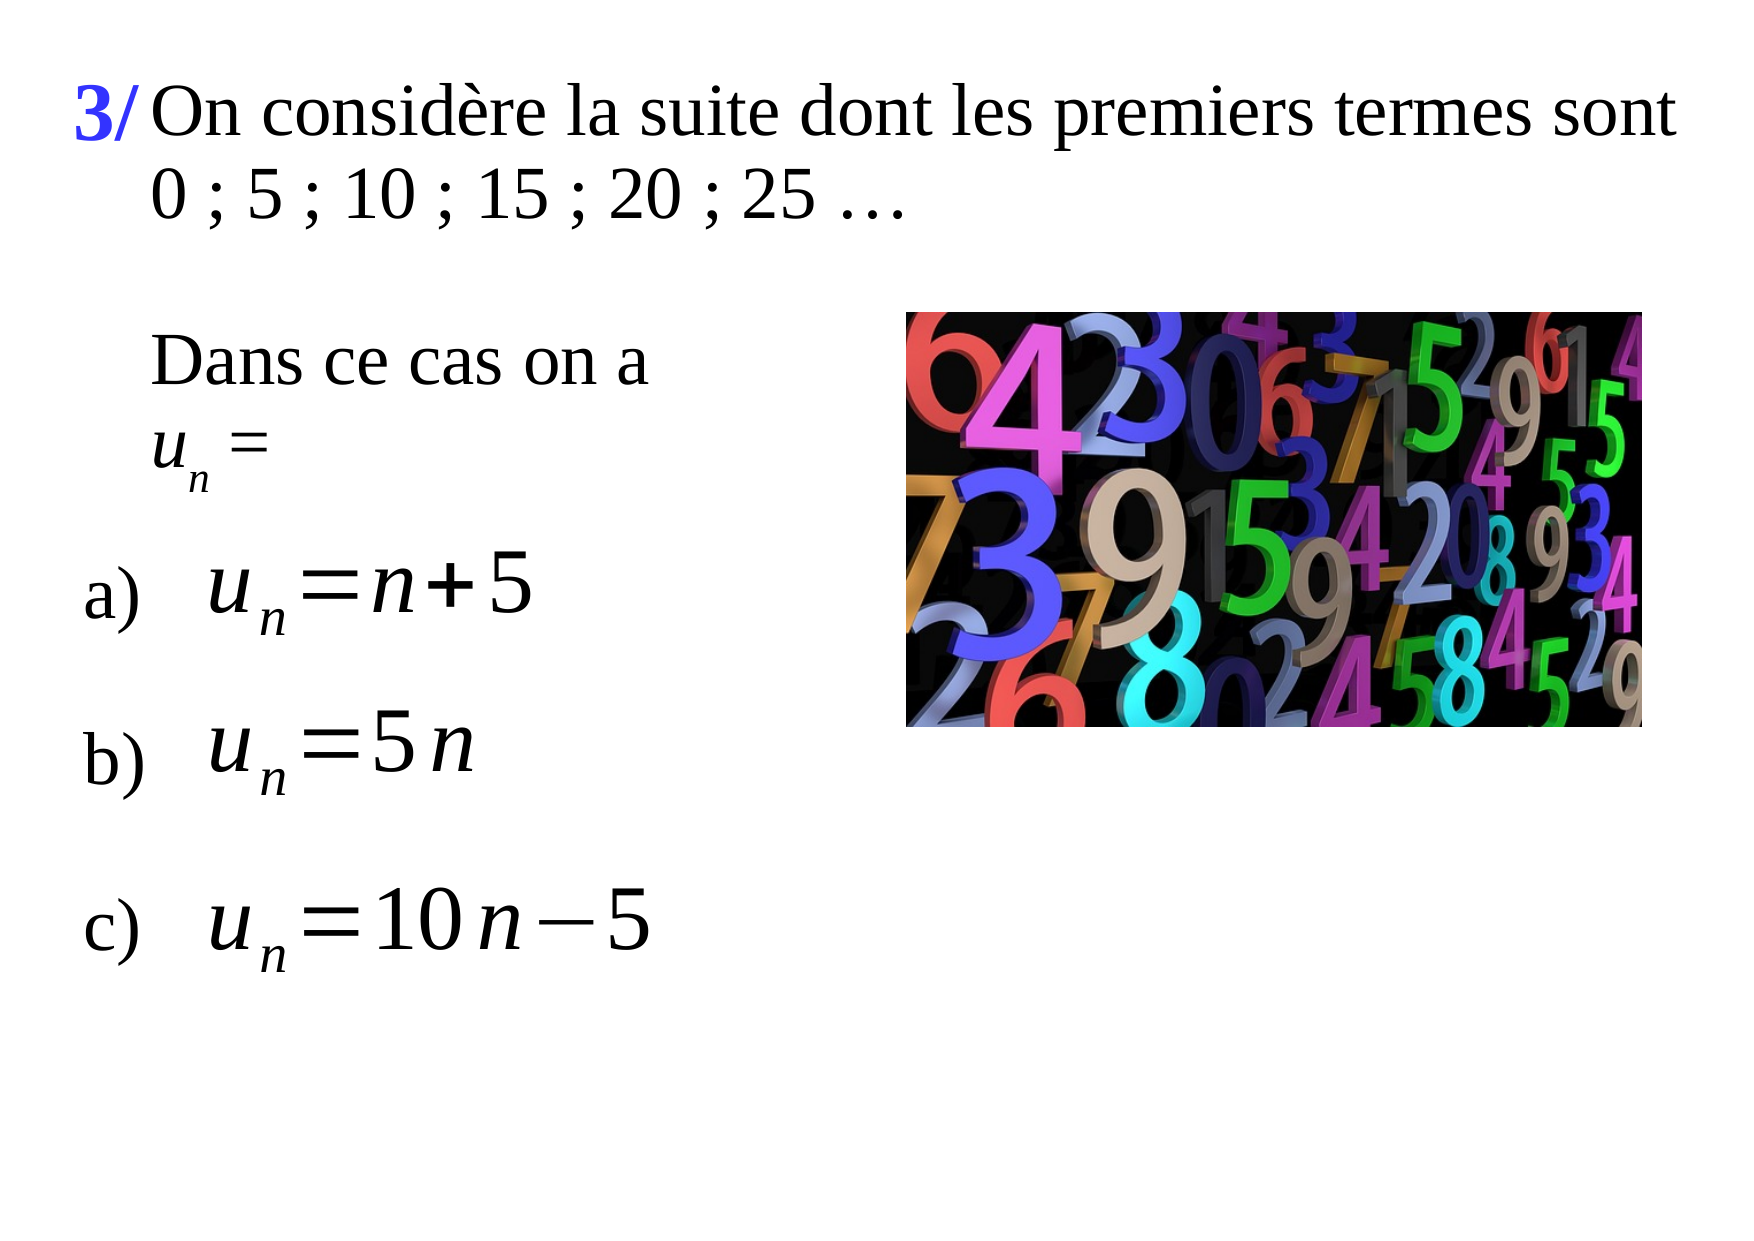

3/
On considère la suite dont les premiers termes sont
0 ; 5 ; 10 ; 15 ; 20 ; 25 …
Dans ce cas on a
un =
a)
b)
c)